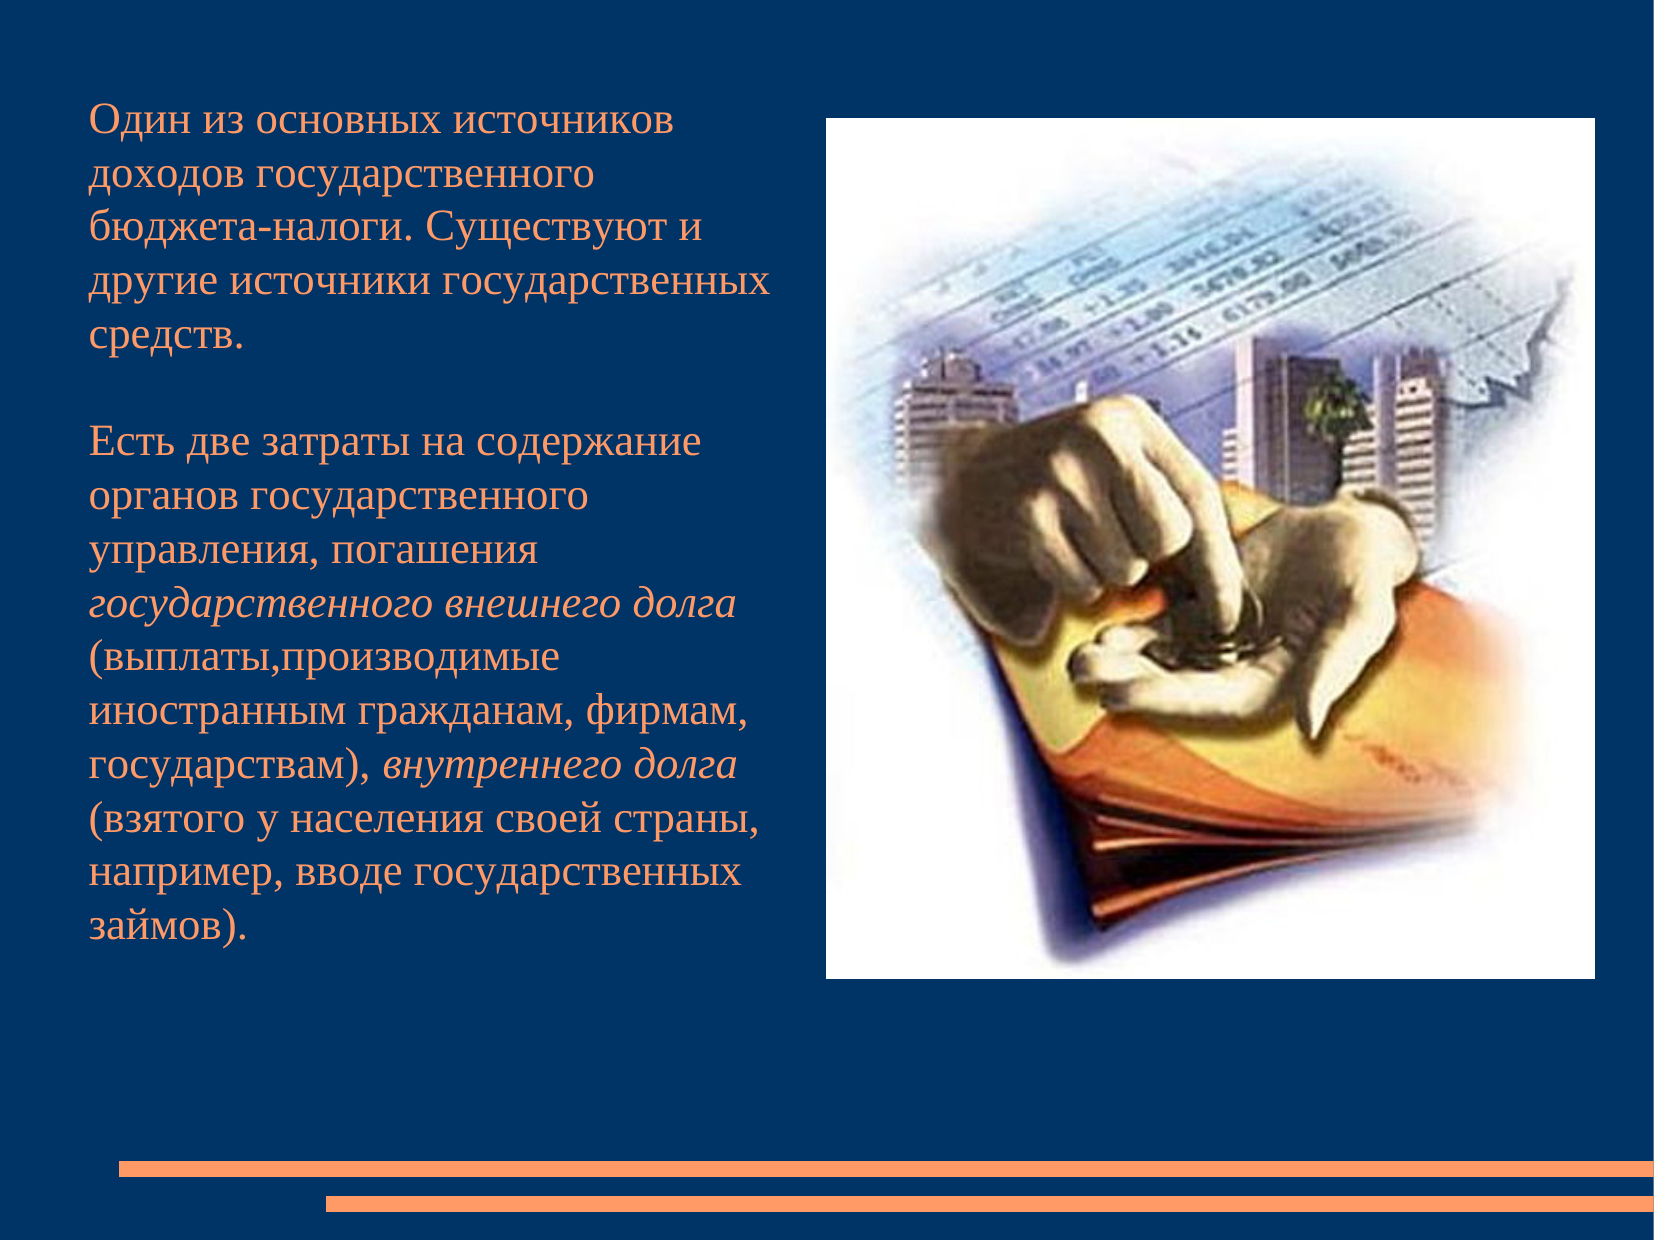

# Один из основных источников доходов государственного бюджета-налоги. Существуют и другие источники государственных средств.
Есть две затраты на содержание органов государственного управления, погашения государственного внешнего долга (выплаты,производимые иностранным гражданам, фирмам, государствам), внутреннего долга (взятого у населения своей страны, например, вводе государственных займов).